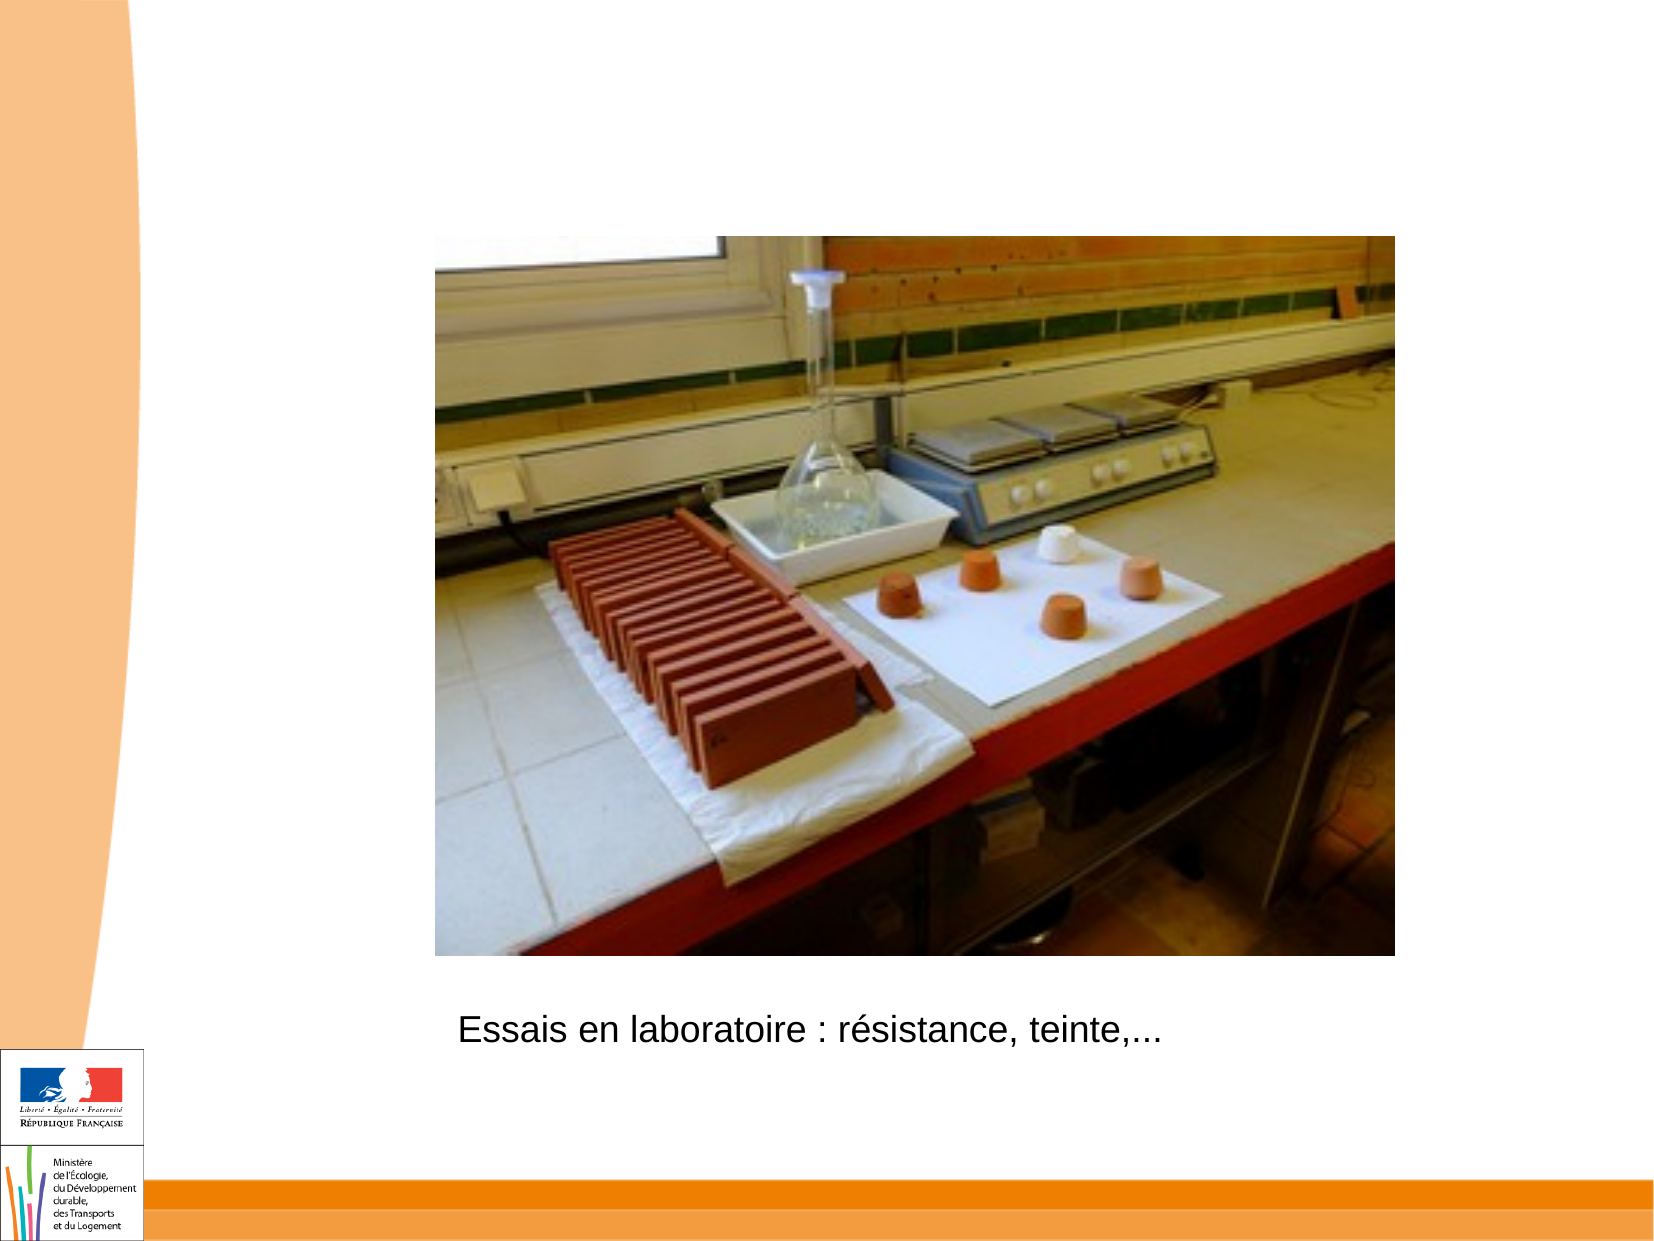

#
Essais en laboratoire : résistance, teinte,...
Essais en laboratoire